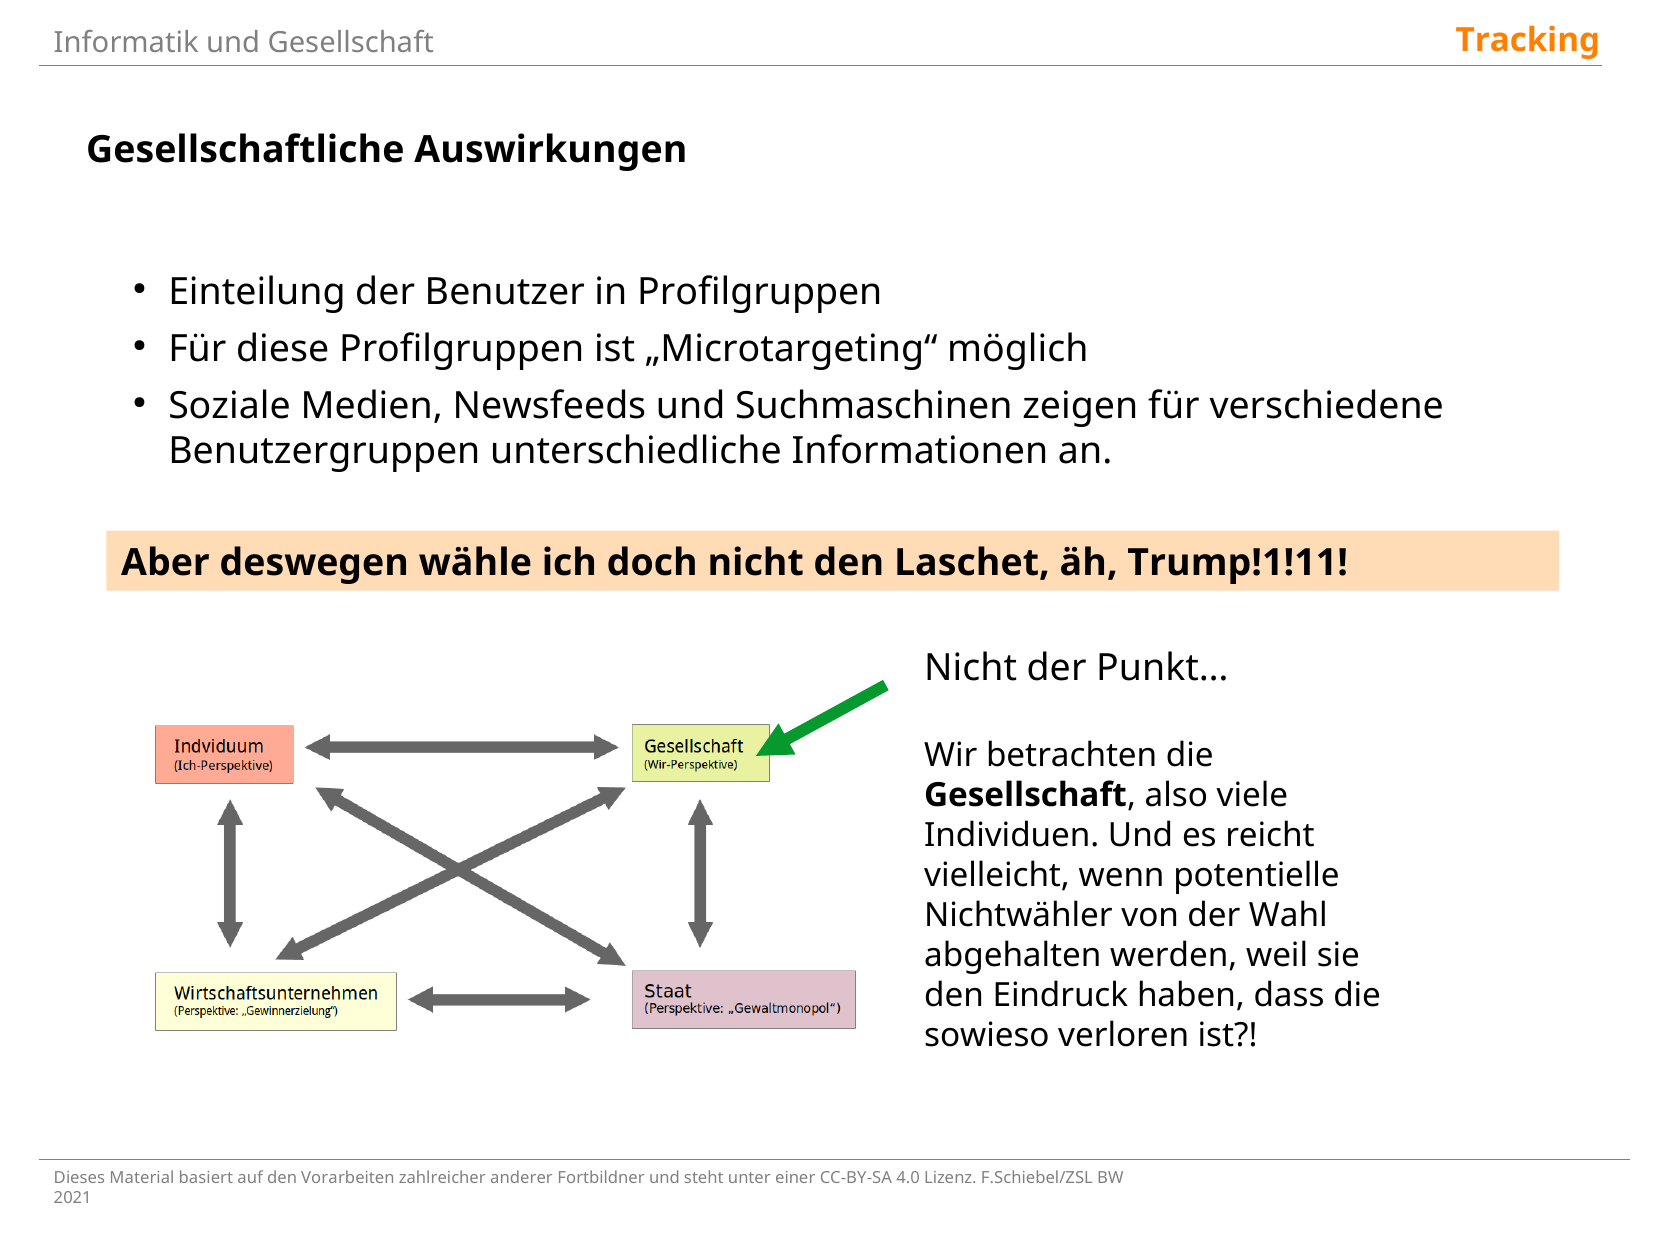

Tracking
Informatik und Gesellschaft
Gesellschaftliche Auswirkungen
Einteilung der Benutzer in Profilgruppen
Für diese Profilgruppen ist „Microtargeting“ möglich
Soziale Medien, Newsfeeds und Suchmaschinen zeigen für verschiedene Benutzergruppen unterschiedliche Informationen an.
Aber deswegen wähle ich doch nicht den Laschet, äh, Trump!1!11!
Nicht der Punkt…
Wir betrachten die Gesellschaft, also viele Individuen. Und es reicht vielleicht, wenn potentielle Nichtwähler von der Wahl abgehalten werden, weil sie den Eindruck haben, dass die sowieso verloren ist?!